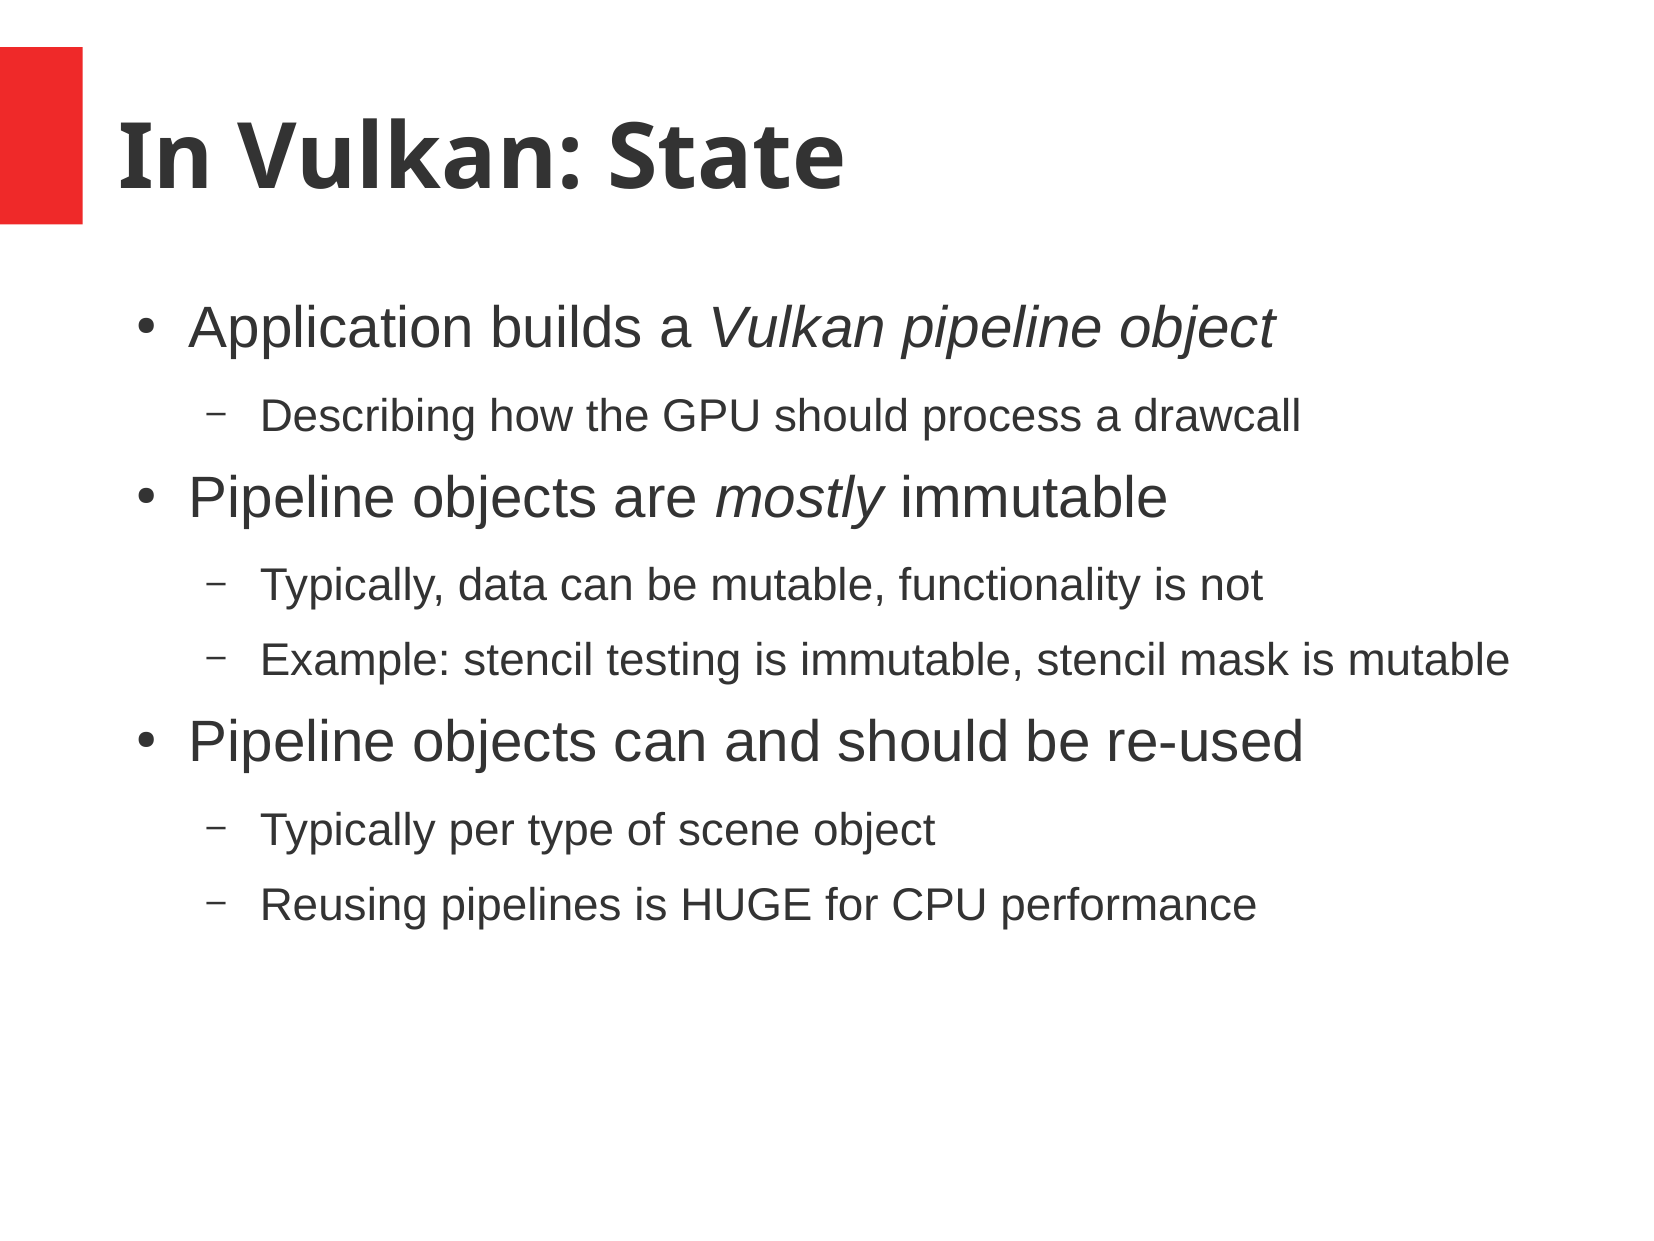

# In Vulkan: State
Application builds a Vulkan pipeline object
Describing how the GPU should process a drawcall
Pipeline objects are mostly immutable
Typically, data can be mutable, functionality is not
Example: stencil testing is immutable, stencil mask is mutable
Pipeline objects can and should be re-used
Typically per type of scene object
Reusing pipelines is HUGE for CPU performance